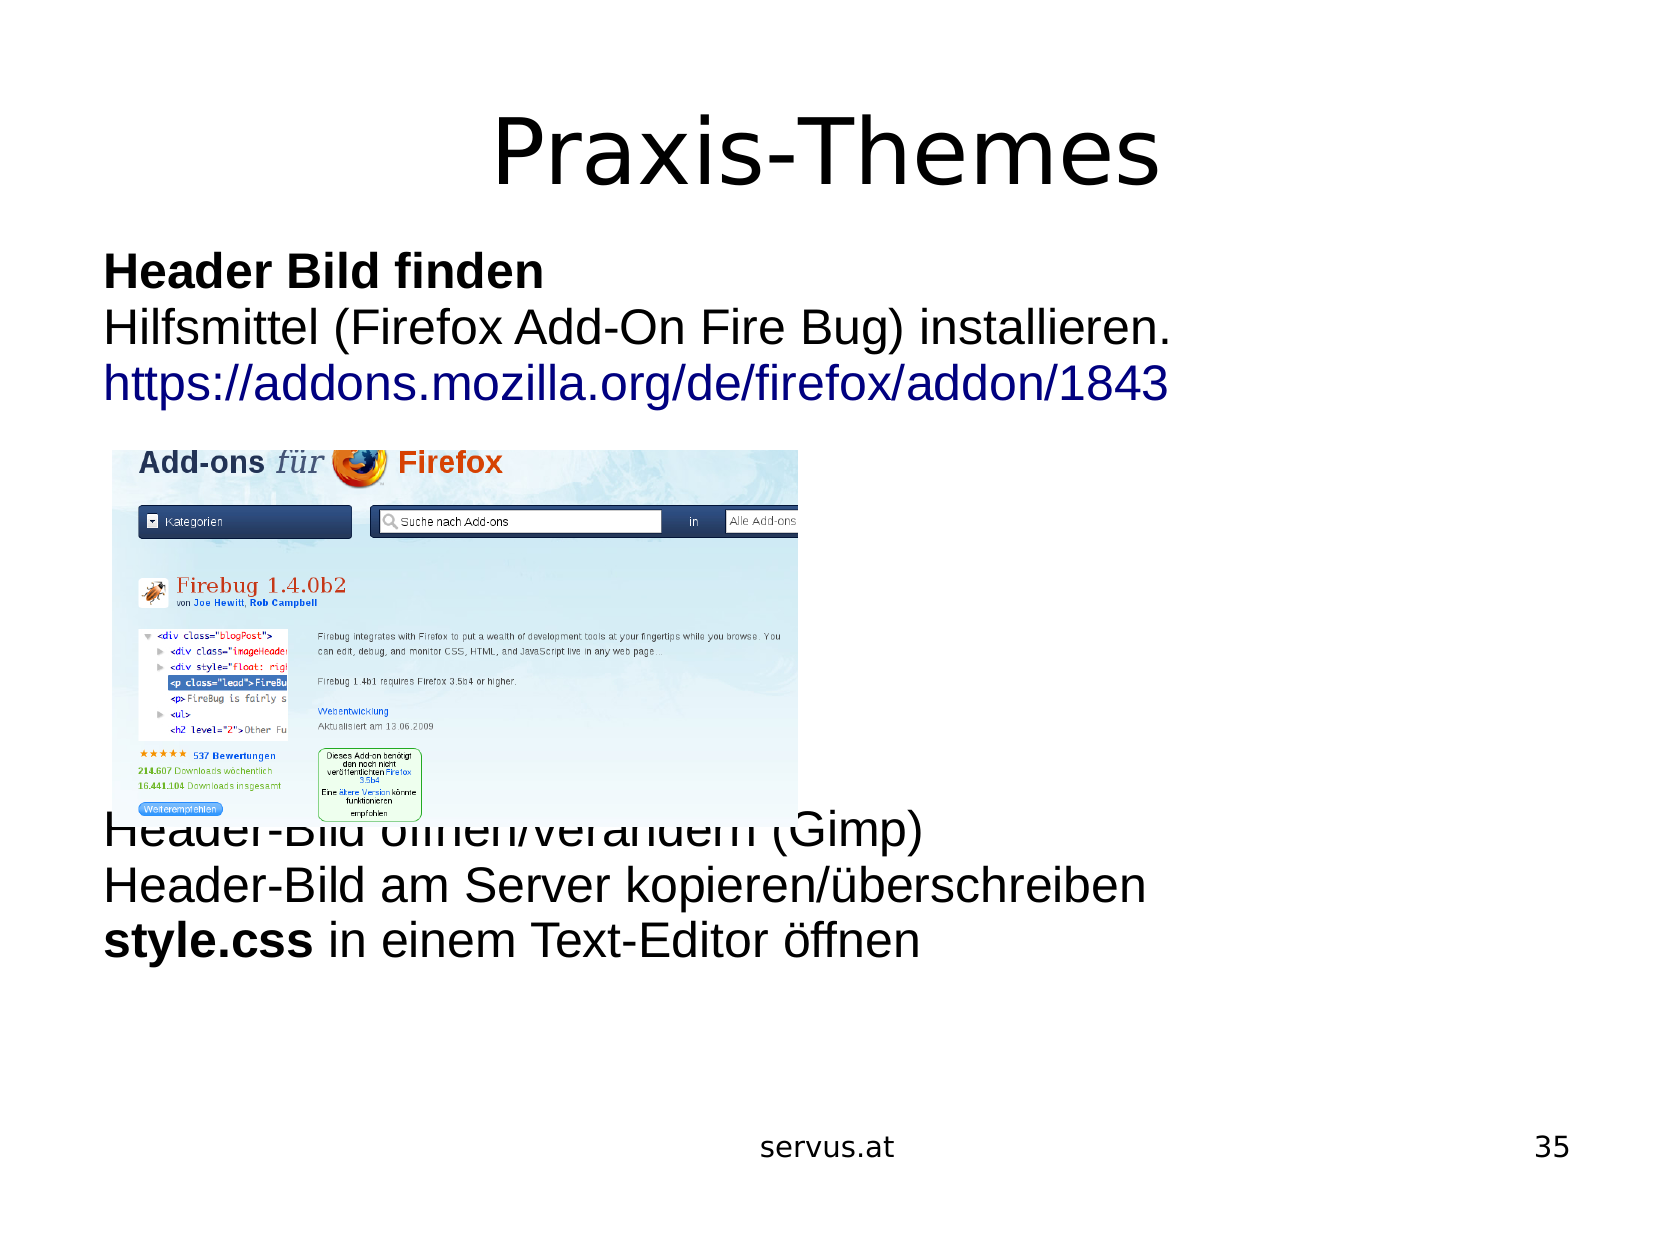

# Praxis-Themes
Header Bild finden
Hilfsmittel (Firefox Add-On Fire Bug) installieren.
https://addons.mozilla.org/de/firefox/addon/1843
Header-Bild öffnen/verändern (Gimp)
Header-Bild am Server kopieren/überschreiben
style.css in einem Text-Editor öffnen
servus.at
35